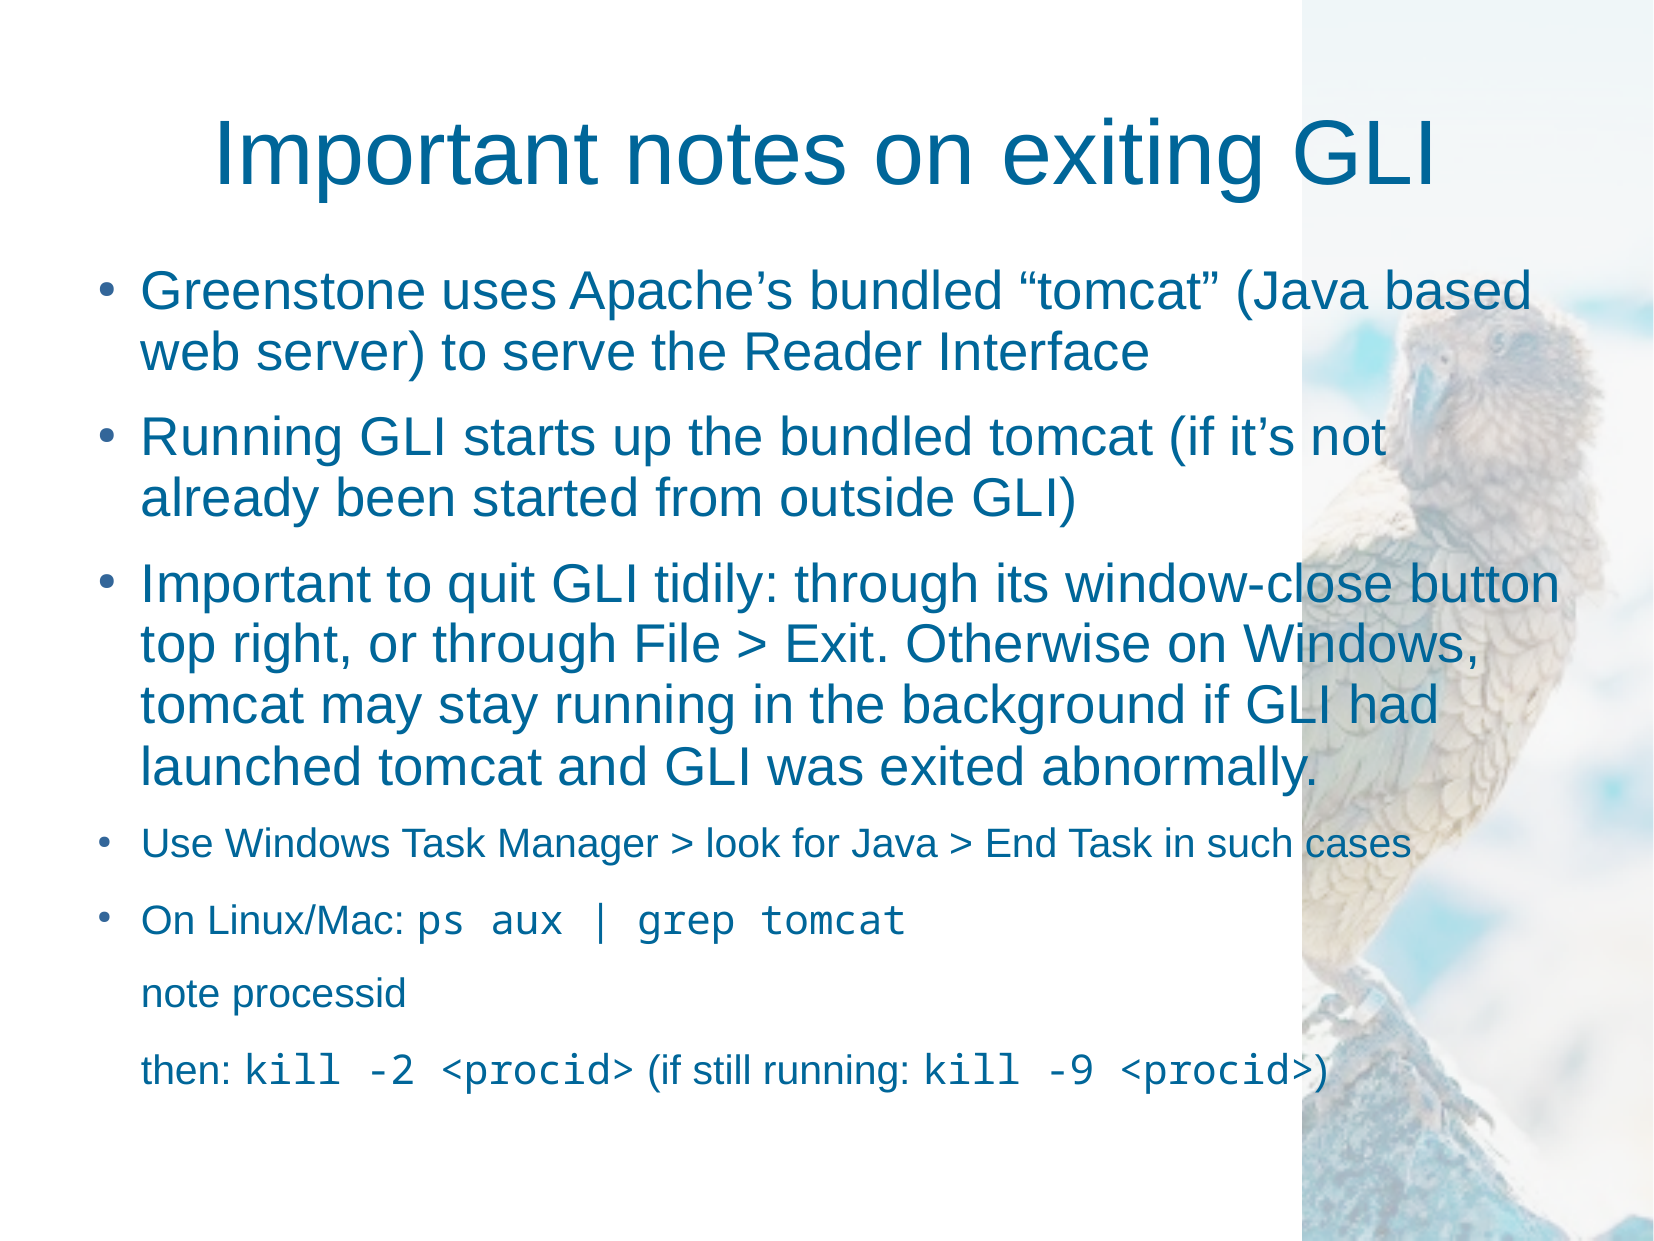

# Important notes on exiting GLI
Greenstone uses Apache’s bundled “tomcat” (Java based web server) to serve the Reader Interface
Running GLI starts up the bundled tomcat (if it’s not already been started from outside GLI)
Important to quit GLI tidily: through its window-close button top right, or through File > Exit. Otherwise on Windows, tomcat may stay running in the background if GLI had launched tomcat and GLI was exited abnormally.
Use Windows Task Manager > look for Java > End Task in such cases
On Linux/Mac: ps aux | grep tomcat
note processid
then: kill -2 <procid> (if still running: kill -9 <procid>)